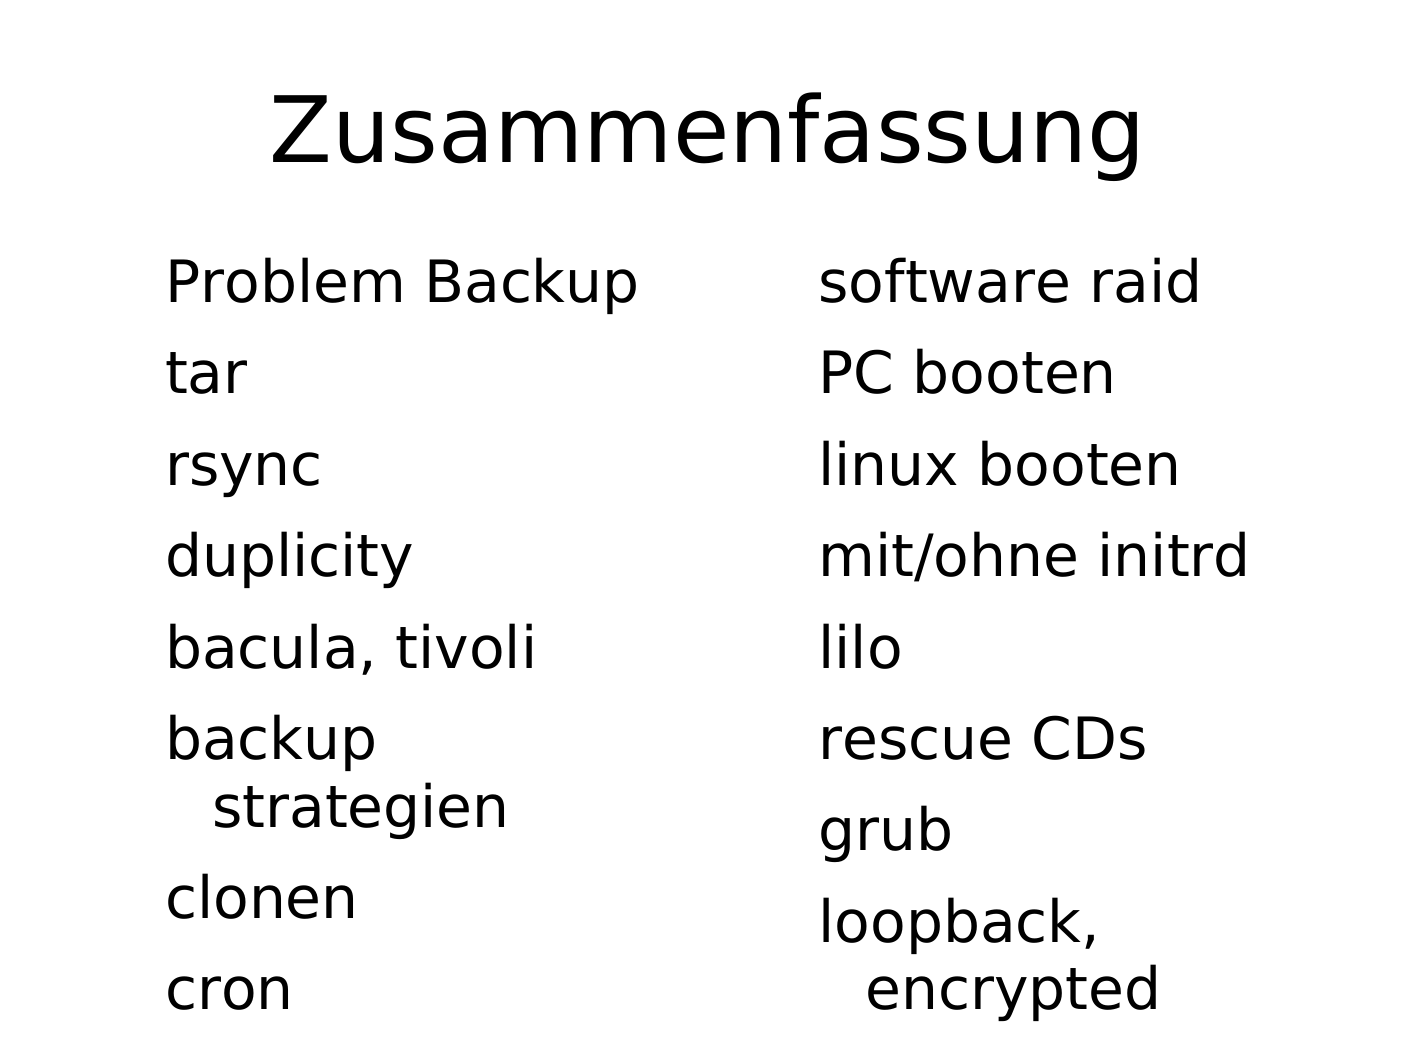

# Zusammenfassung
Problem Backup
tar
rsync
duplicity
bacula, tivoli
backup strategien
clonen
cron
software raid
PC booten
linux booten
mit/ohne initrd
lilo
rescue CDs
grub
loopback, encrypted